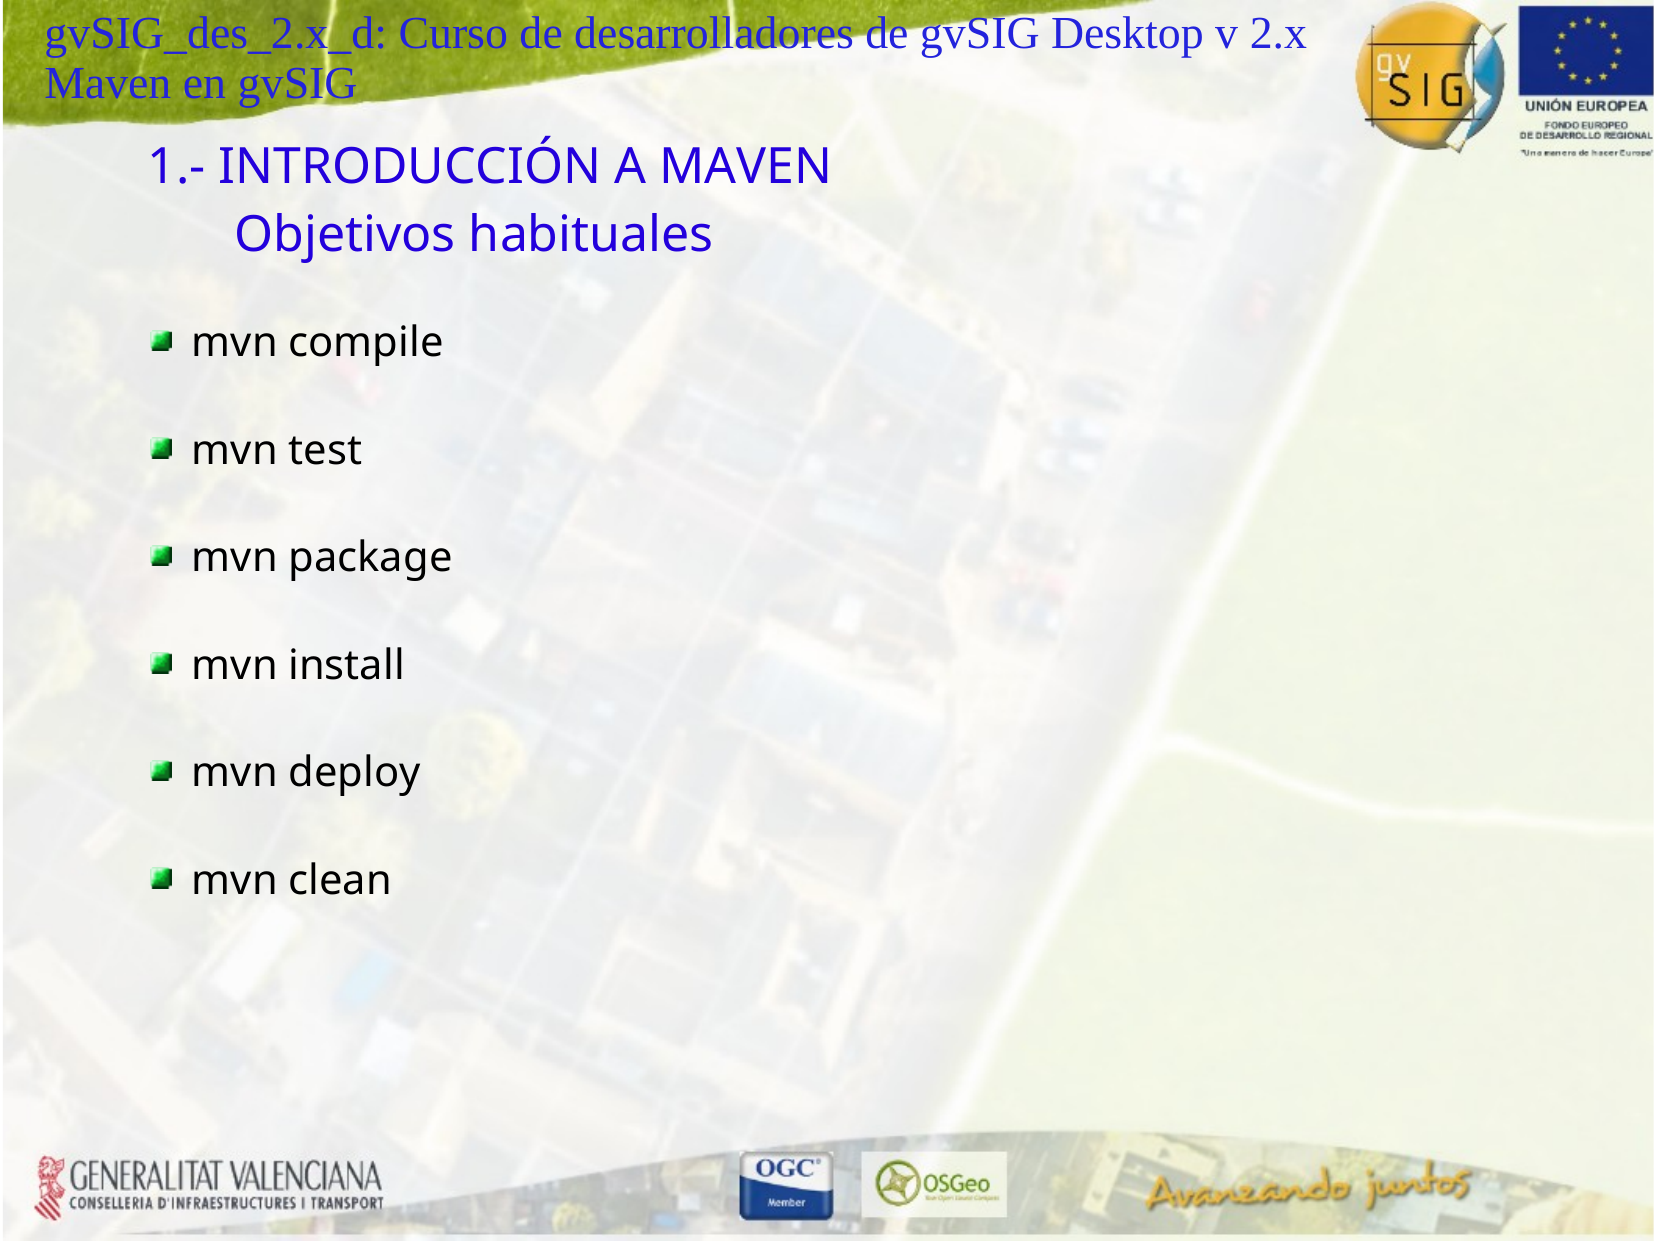

# 1.- INTRODUCCIÓN A MAVEN Objetivos habituales
mvn compile
mvn test
mvn package
mvn install
mvn deploy
mvn clean